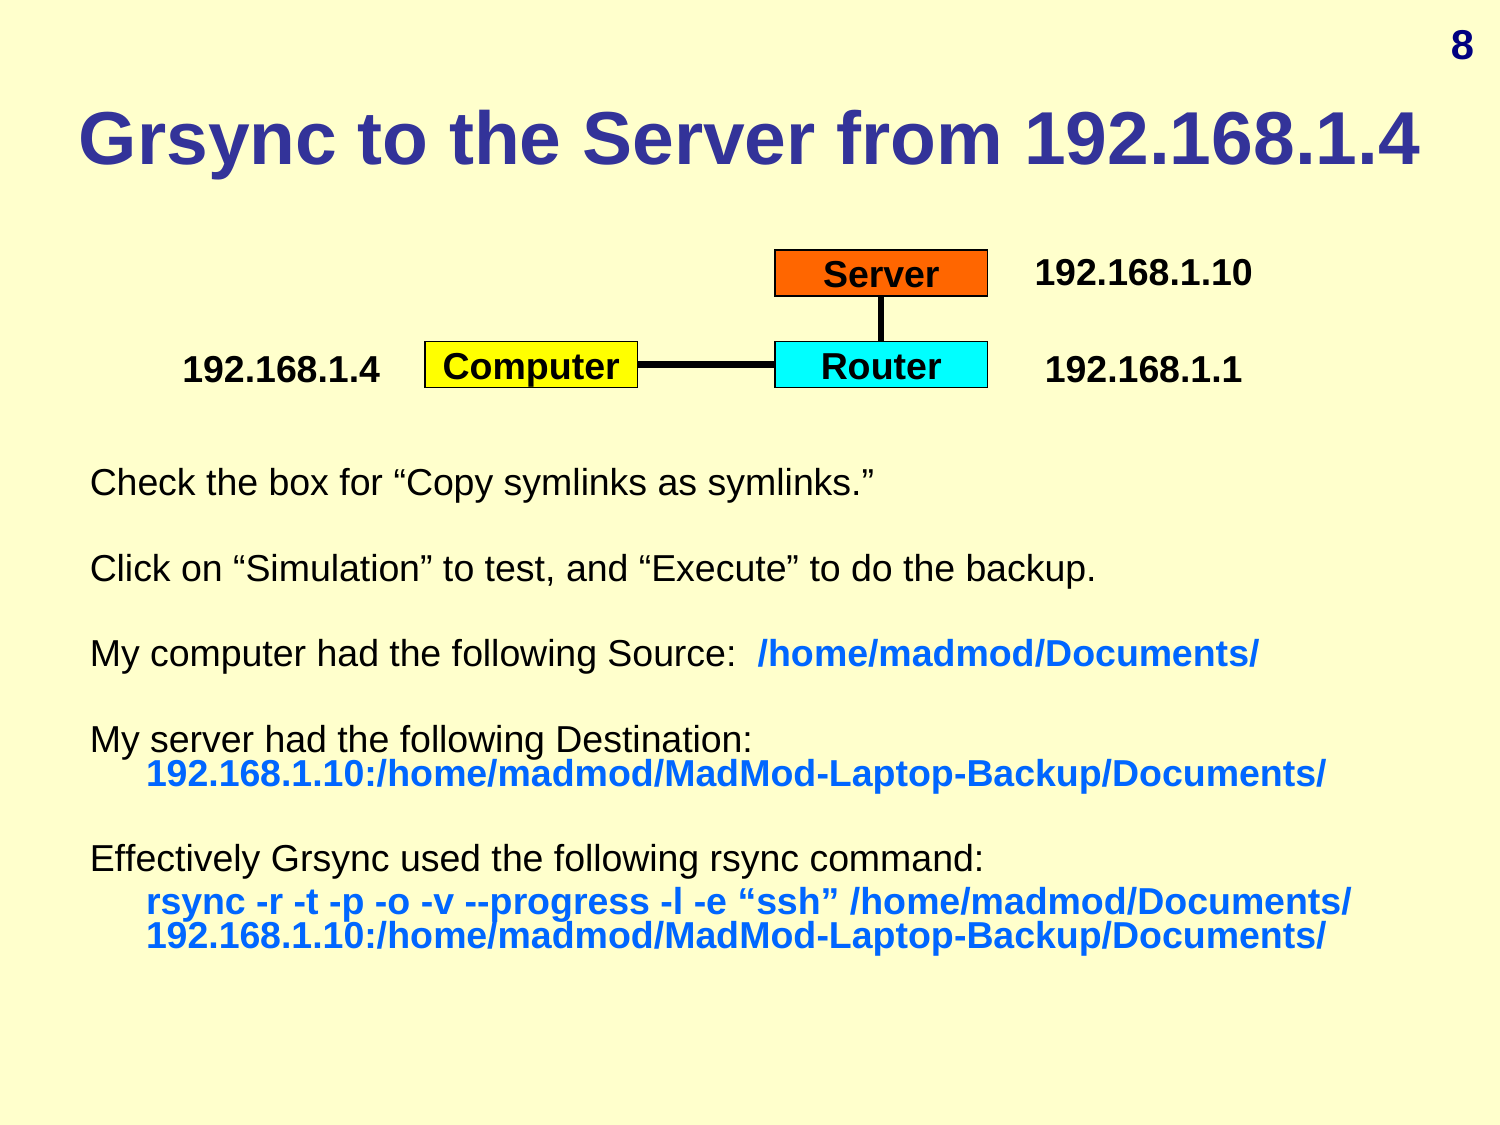

8
# Grsync to the Server from 192.168.1.4
Check the box for “Copy symlinks as symlinks.”
Click on “Simulation” to test, and “Execute” to do the backup.
My computer had the following Source: /home/madmod/Documents/
My server had the following Destination: 192.168.1.10:/home/madmod/MadMod-Laptop-Backup/Documents/
Effectively Grsync used the following rsync command:
	rsync -r -t -p -o -v --progress -l -e “ssh” /home/madmod/Documents/ 192.168.1.10:/home/madmod/MadMod-Laptop-Backup/Documents/
192.168.1.10
Server
Computer
Router
192.168.1.4
192.168.1.1